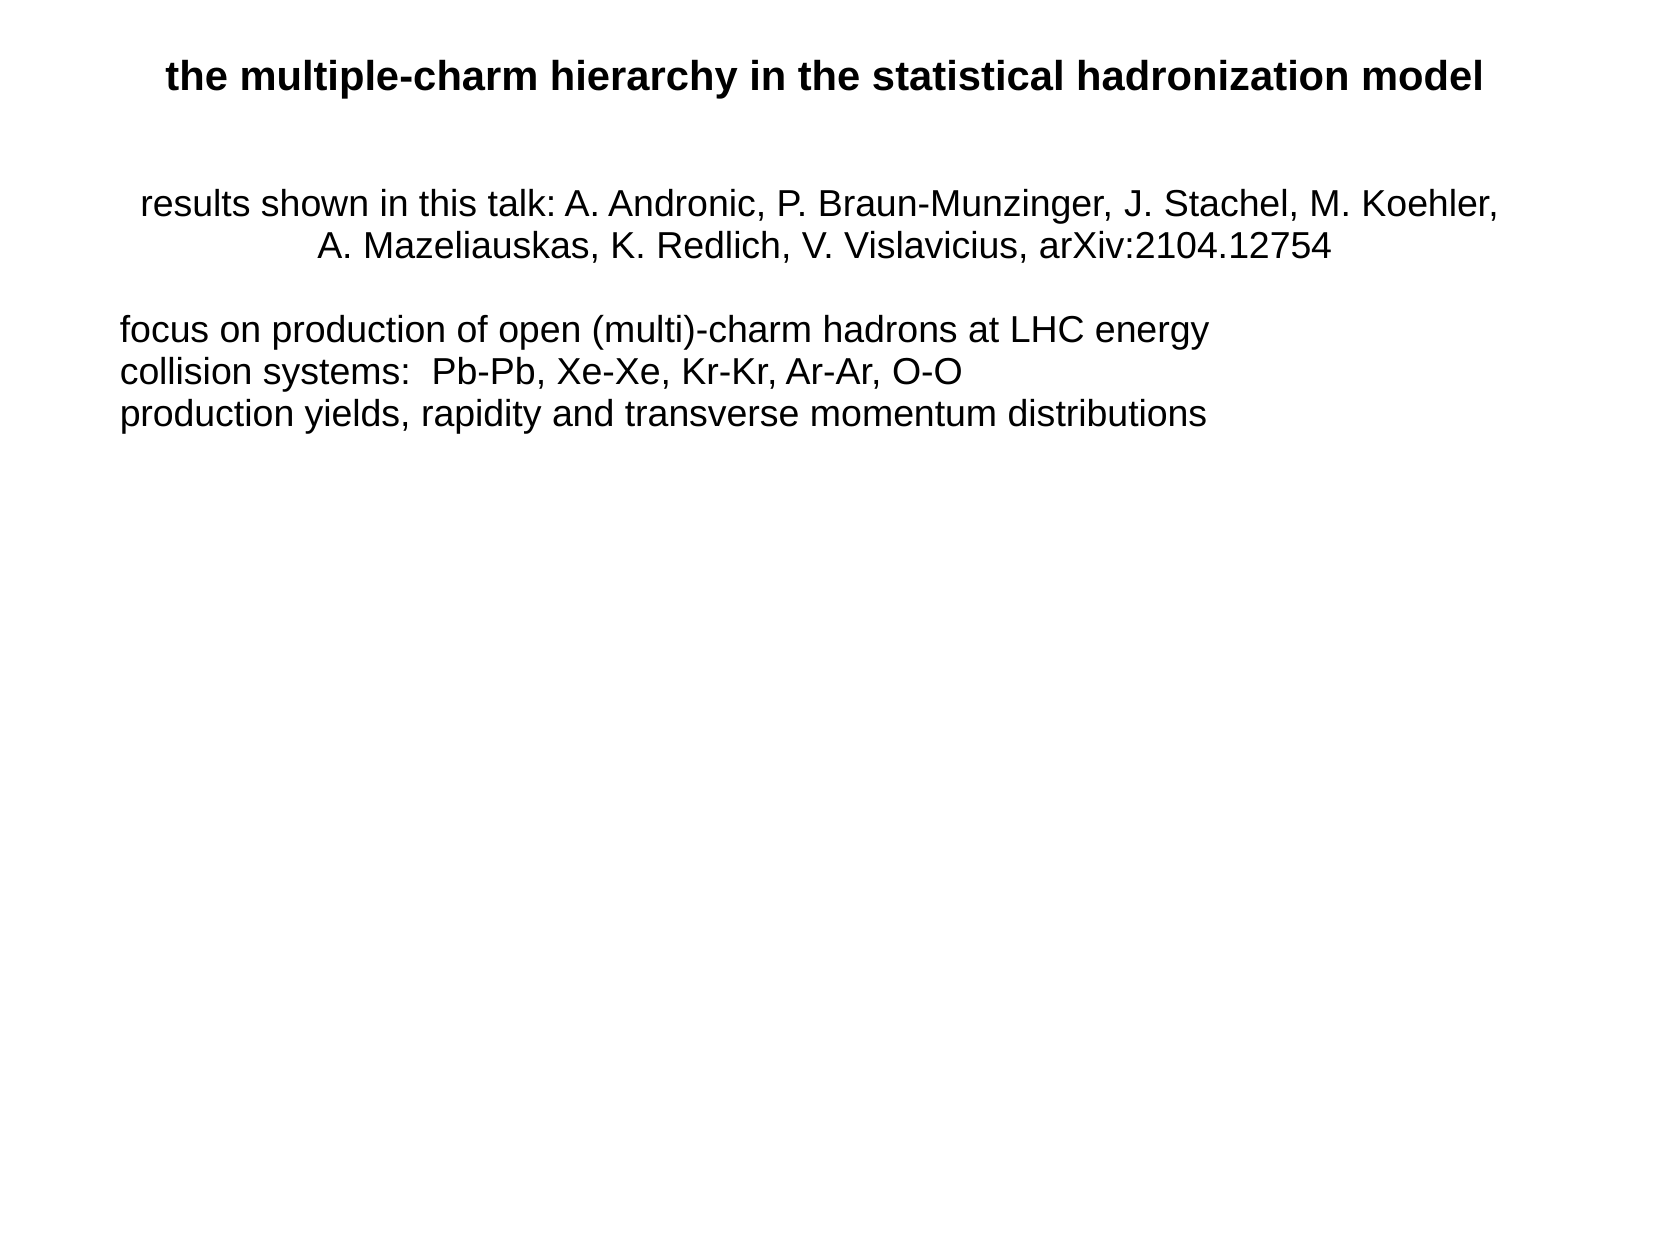

the multiple-charm hierarchy in the statistical hadronization model
results shown in this talk: A. Andronic, P. Braun-Munzinger, J. Stachel, M. Koehler,
A. Mazeliauskas, K. Redlich, V. Vislavicius, arXiv:2104.12754
	focus on production of open (multi)-charm hadrons at LHC energy
	collision systems: Pb-Pb, Xe-Xe, Kr-Kr, Ar-Ar, O-O
	production yields, rapidity and transverse momentum distributions